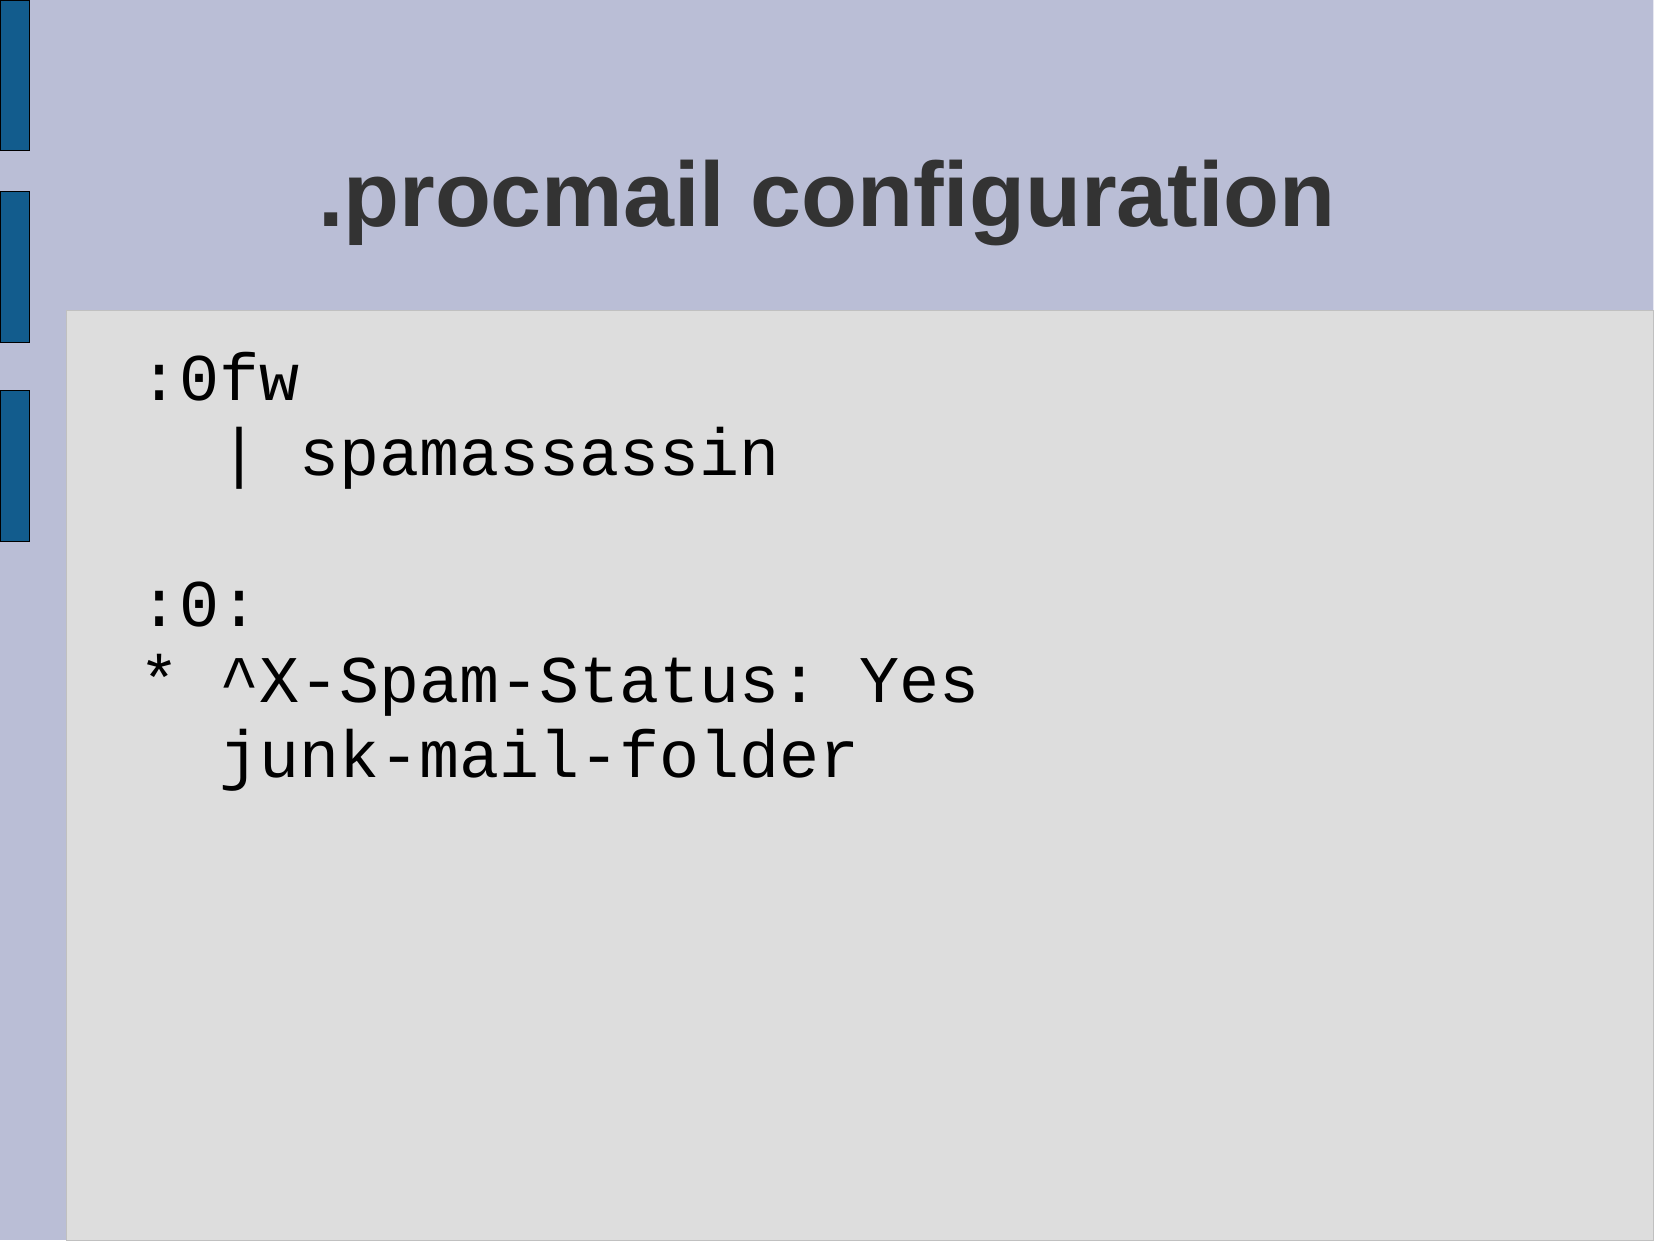

# .procmail configuration
:0fw
 | spamassassin
:0:
* ^X-Spam-Status: Yes
 junk-mail-folder